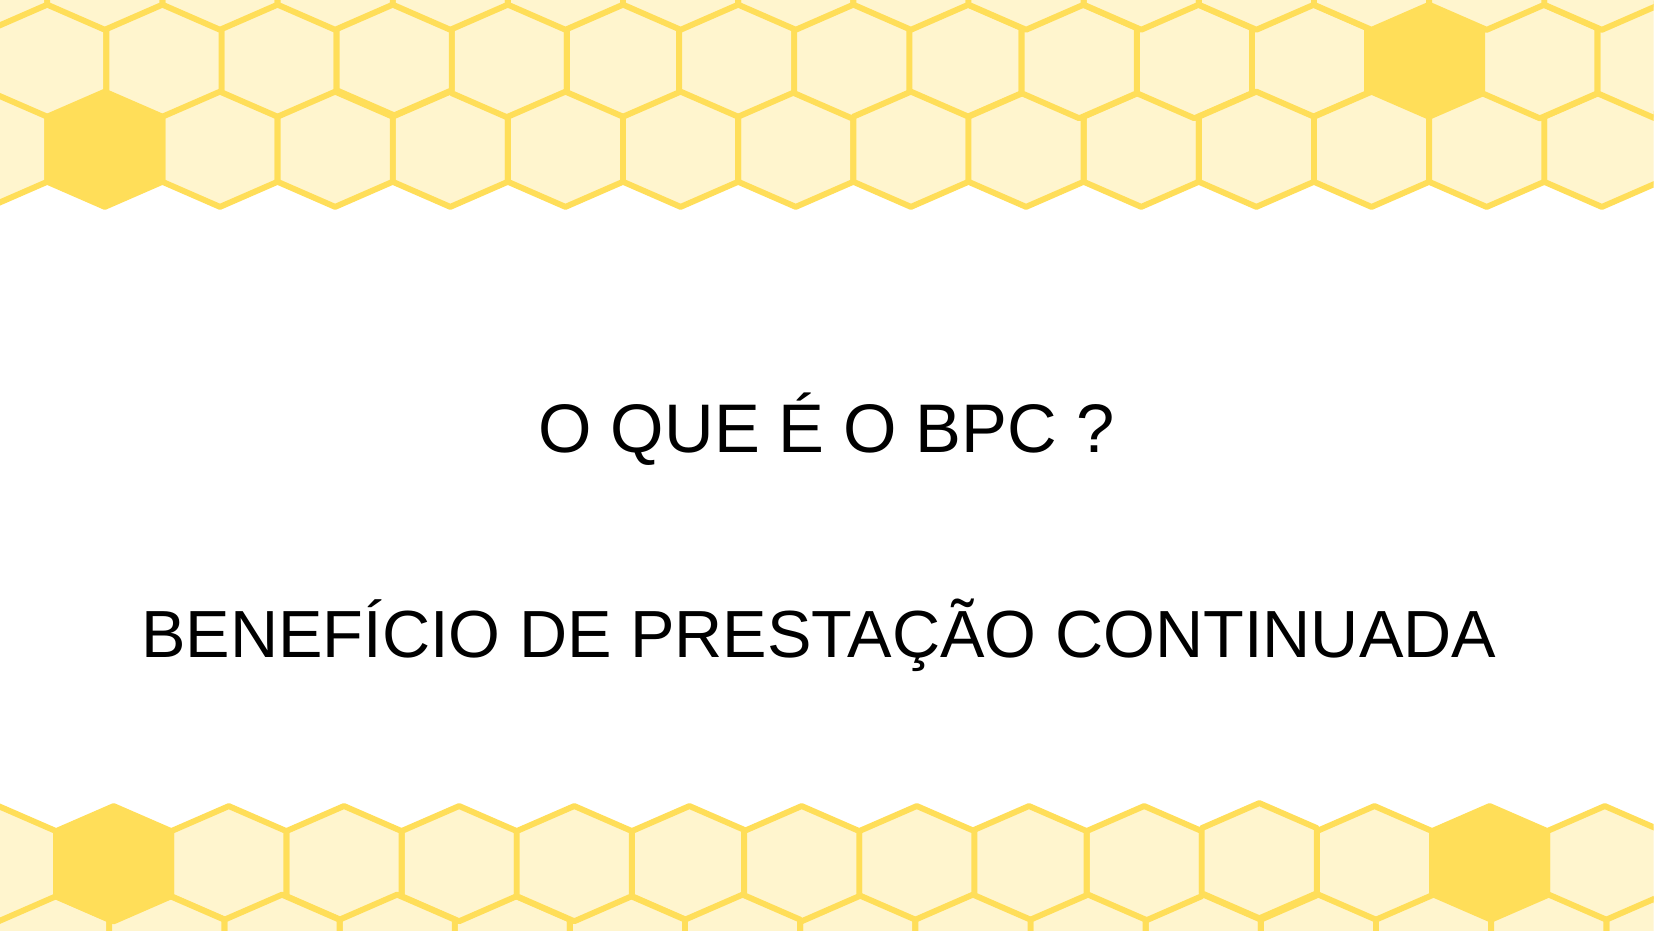

# O QUE É O BPC ?
BENEFÍCIO DE PRESTAÇÃO CONTINUADA